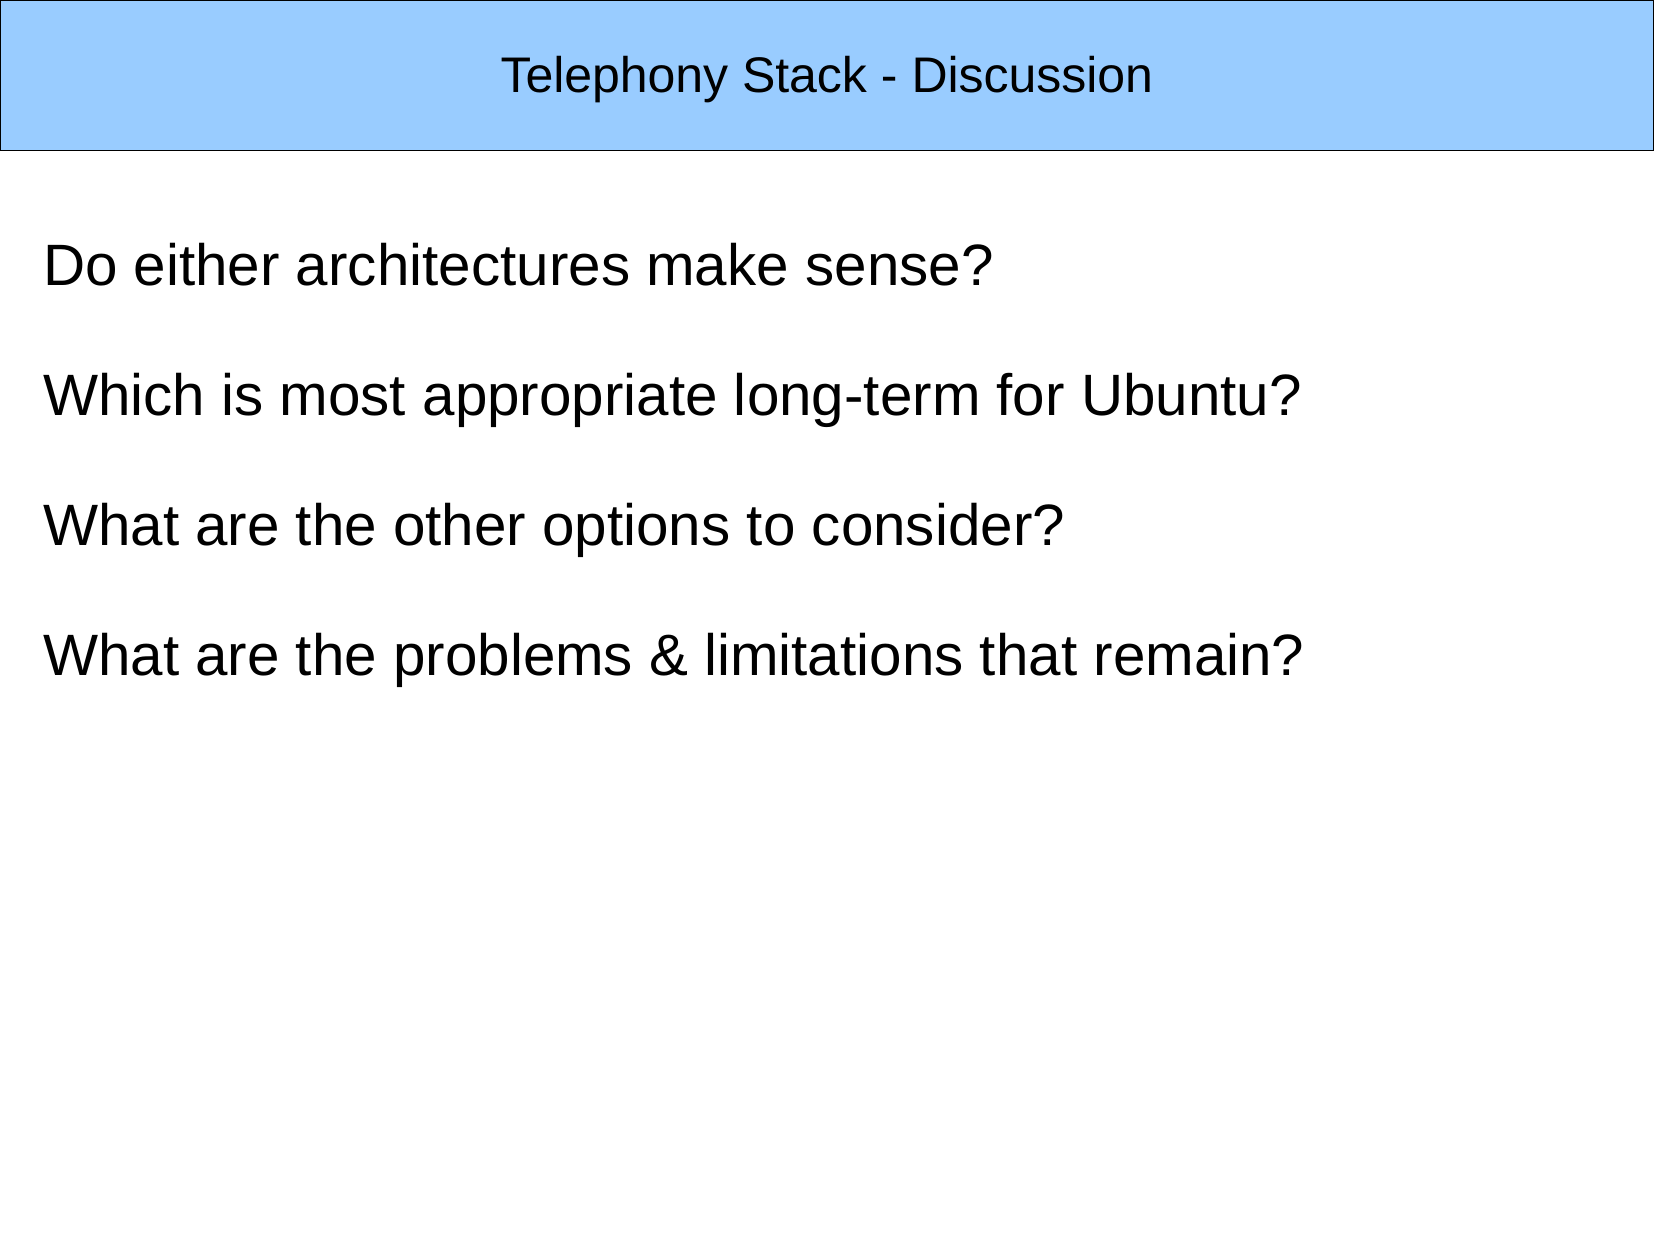

Telephony Stack - Discussion
Do either architectures make sense?
Which is most appropriate long-term for Ubuntu?
What are the other options to consider?
What are the problems & limitations that remain?